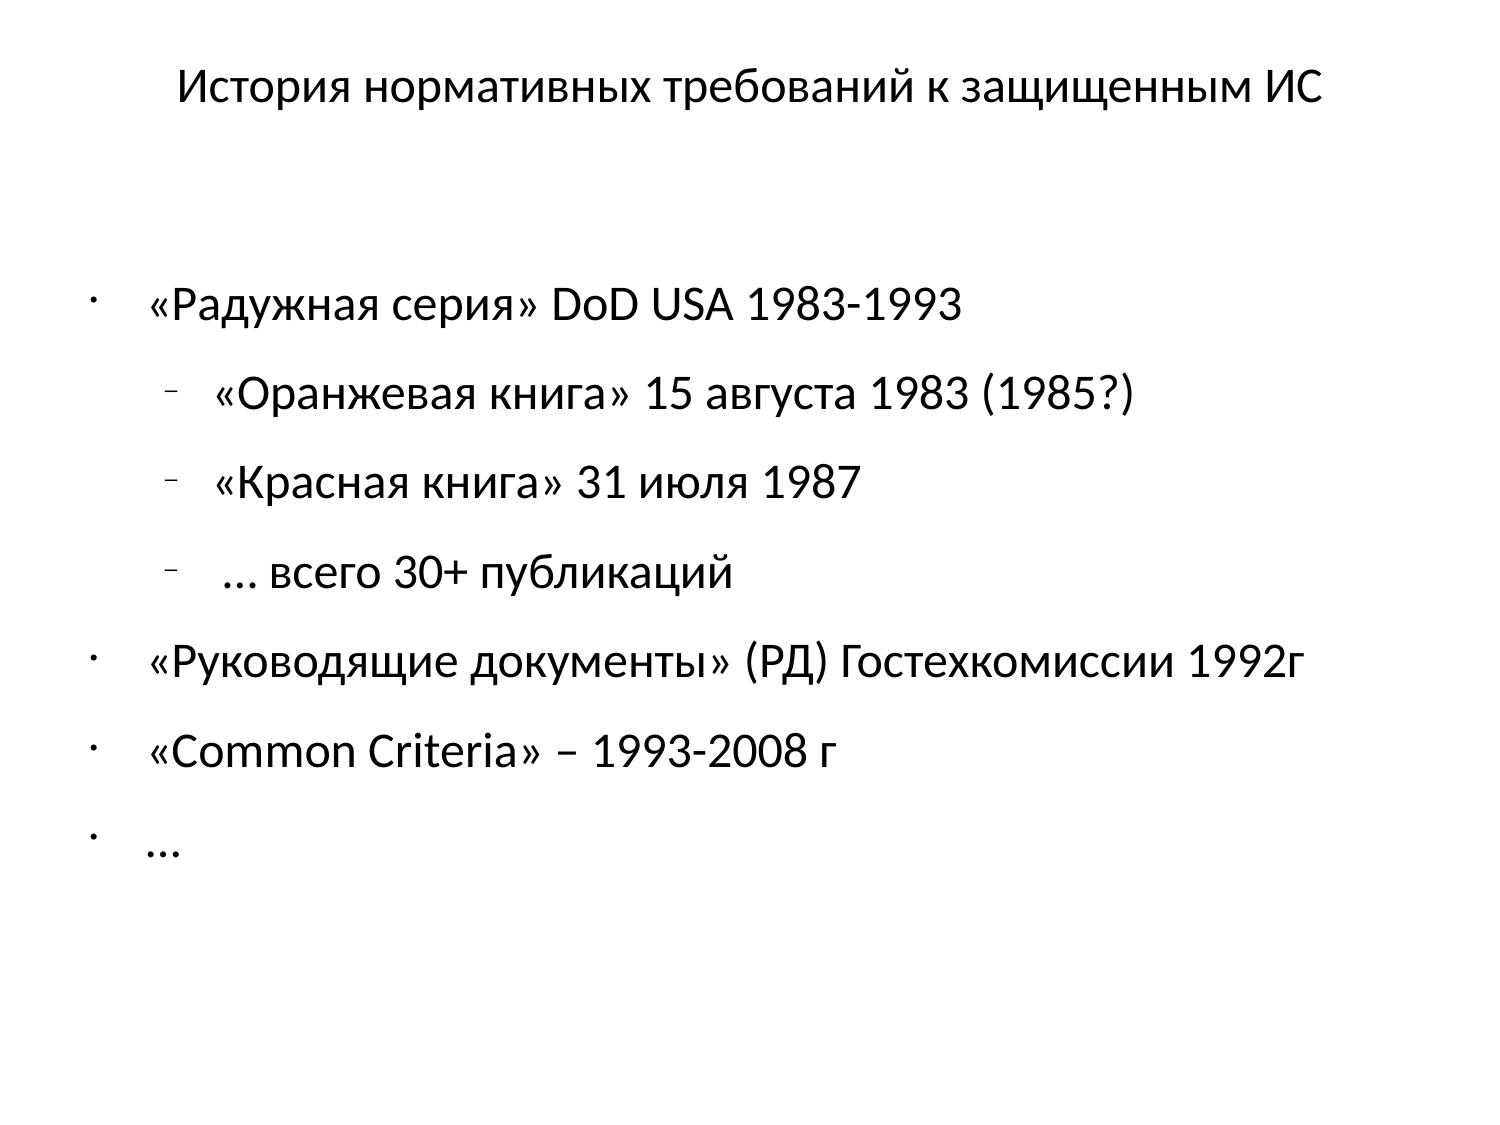

# История нормативных требований к защищенным ИС
«Радужная серия» DoD USA 1983-1993
«Оранжевая книга» 15 августа 1983 (1985?)
«Красная книга» 31 июля 1987
 … всего 30+ публикаций
«Руководящие документы» (РД) Гостехкомиссии 1992г
«Common Criteria» – 1993-2008 г
…